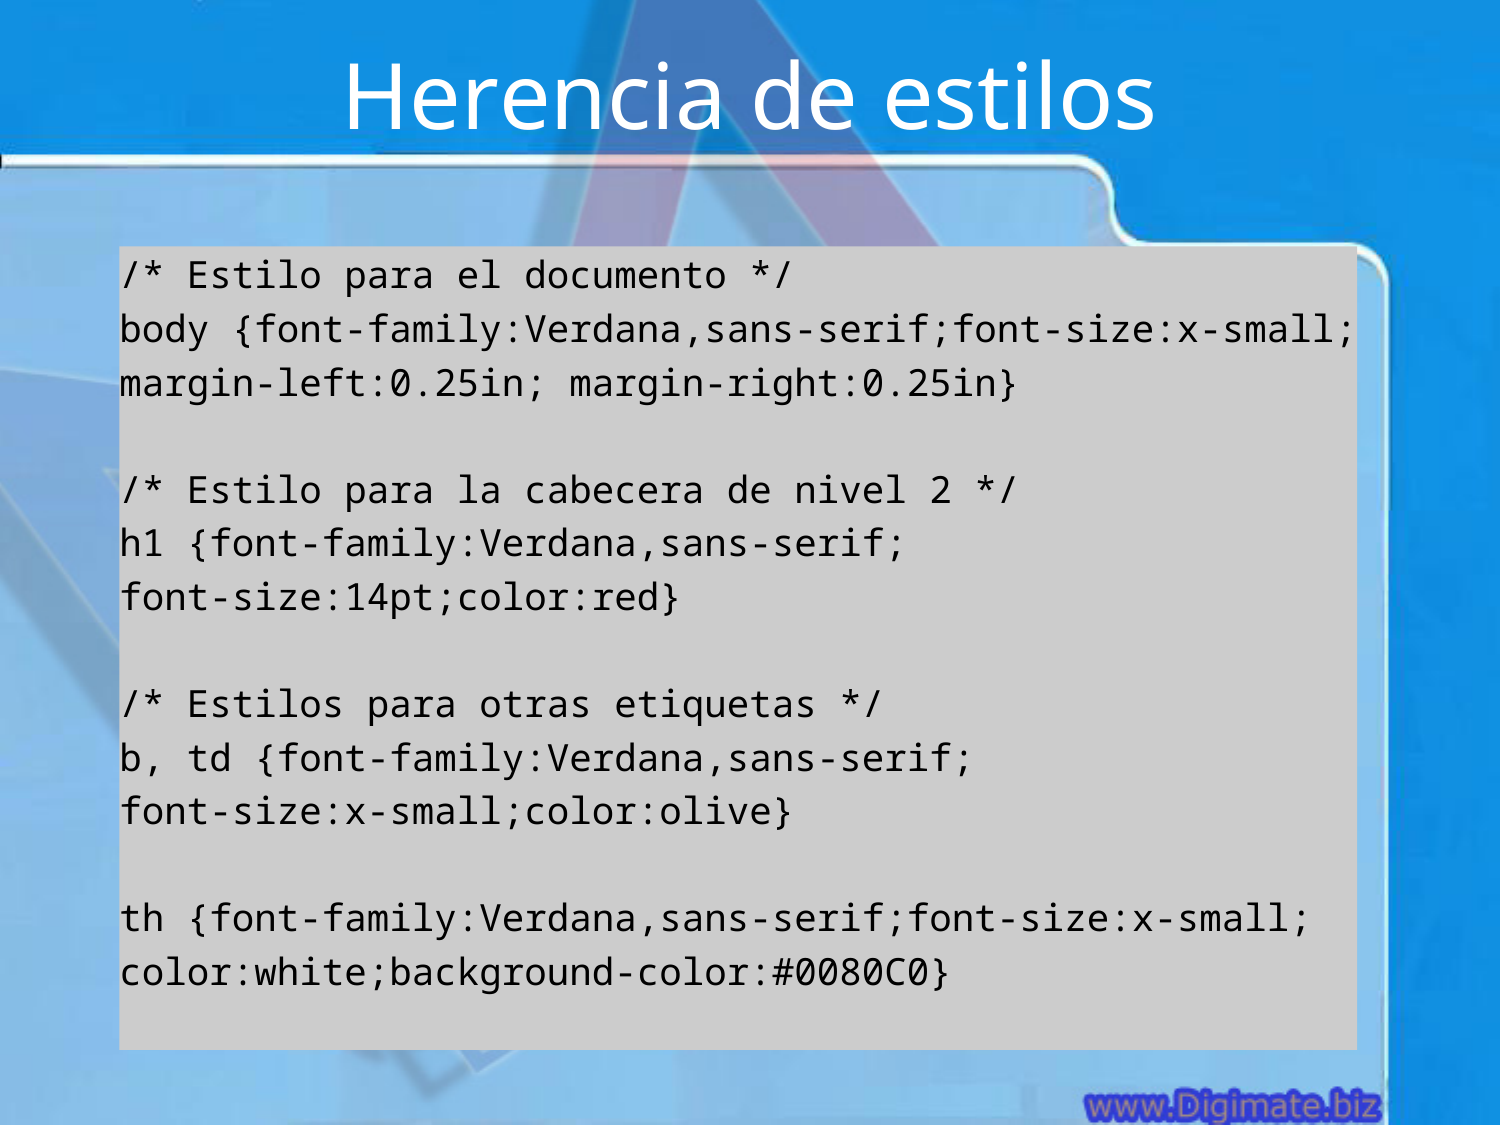

# Herencia de estilos
/* Estilo para el documento */
body {font-family:Verdana,sans-serif;font-size:x-small;
margin-left:0.25in; margin-right:0.25in}
/* Estilo para la cabecera de nivel 2 */
h1 {font-family:Verdana,sans-serif;
font-size:14pt;color:red}
/* Estilos para otras etiquetas */
b, td {font-family:Verdana,sans-serif;
font-size:x-small;color:olive}
th {font-family:Verdana,sans-serif;font-size:x-small;
color:white;background-color:#0080C0}